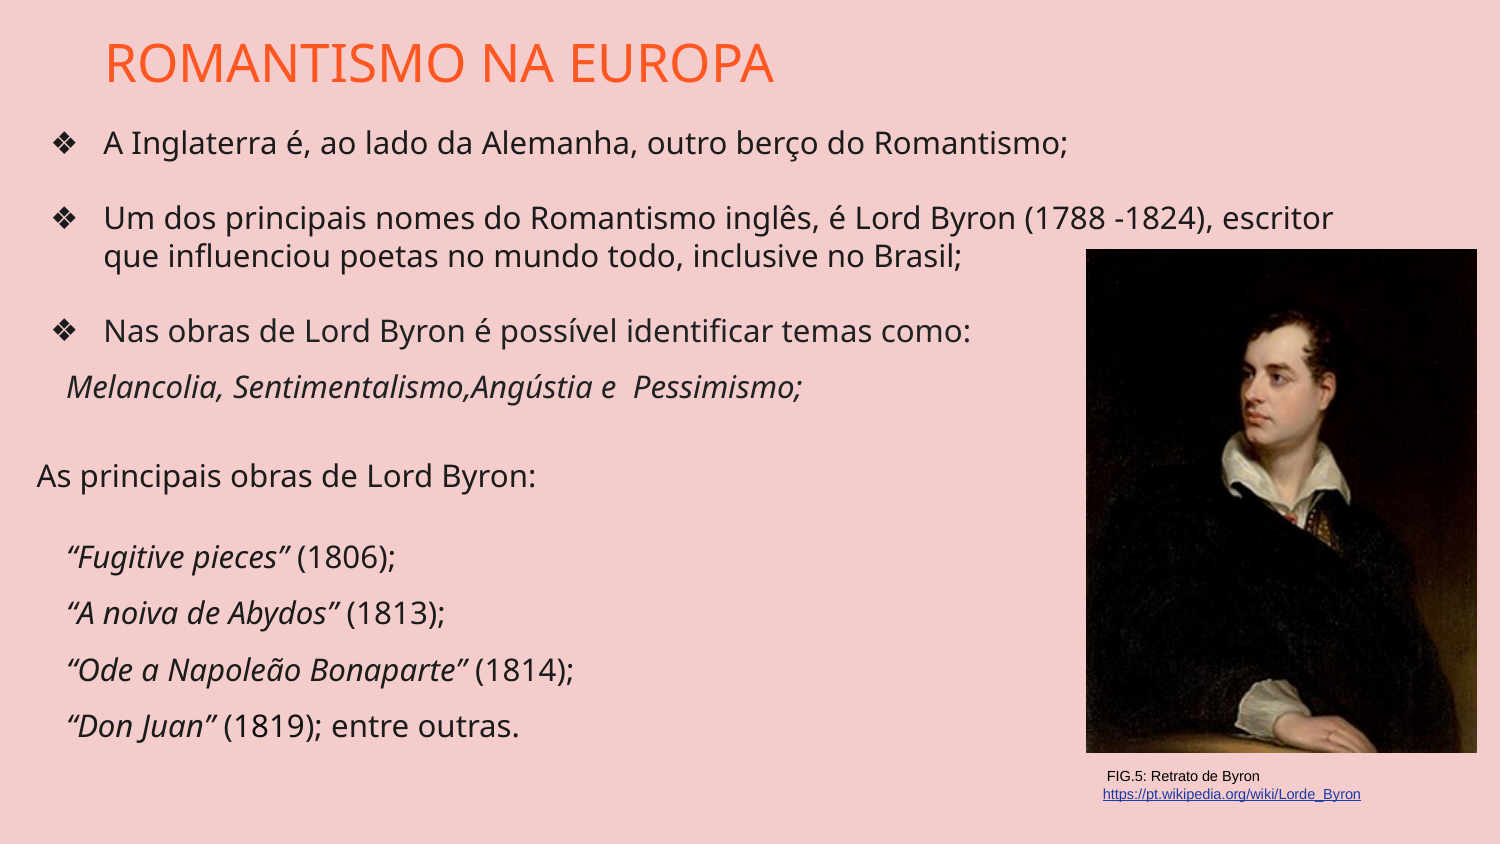

# ROMANTISMO NA EUROPA
A Inglaterra é, ao lado da Alemanha, outro berço do Romantismo;
Um dos principais nomes do Romantismo inglês, é Lord Byron (1788 -1824), escritor que influenciou poetas no mundo todo, inclusive no Brasil;
Nas obras de Lord Byron é possível identificar temas como:
Melancolia, Sentimentalismo,Angústia e Pessimismo;
 As principais obras de Lord Byron:
“Fugitive pieces” (1806);
“A noiva de Abydos” (1813);
“Ode a Napoleão Bonaparte” (1814);
“Don Juan” (1819); entre outras.
 FIG.5: Retrato de Byron
 https://pt.wikipedia.org/wiki/Lorde_Byron